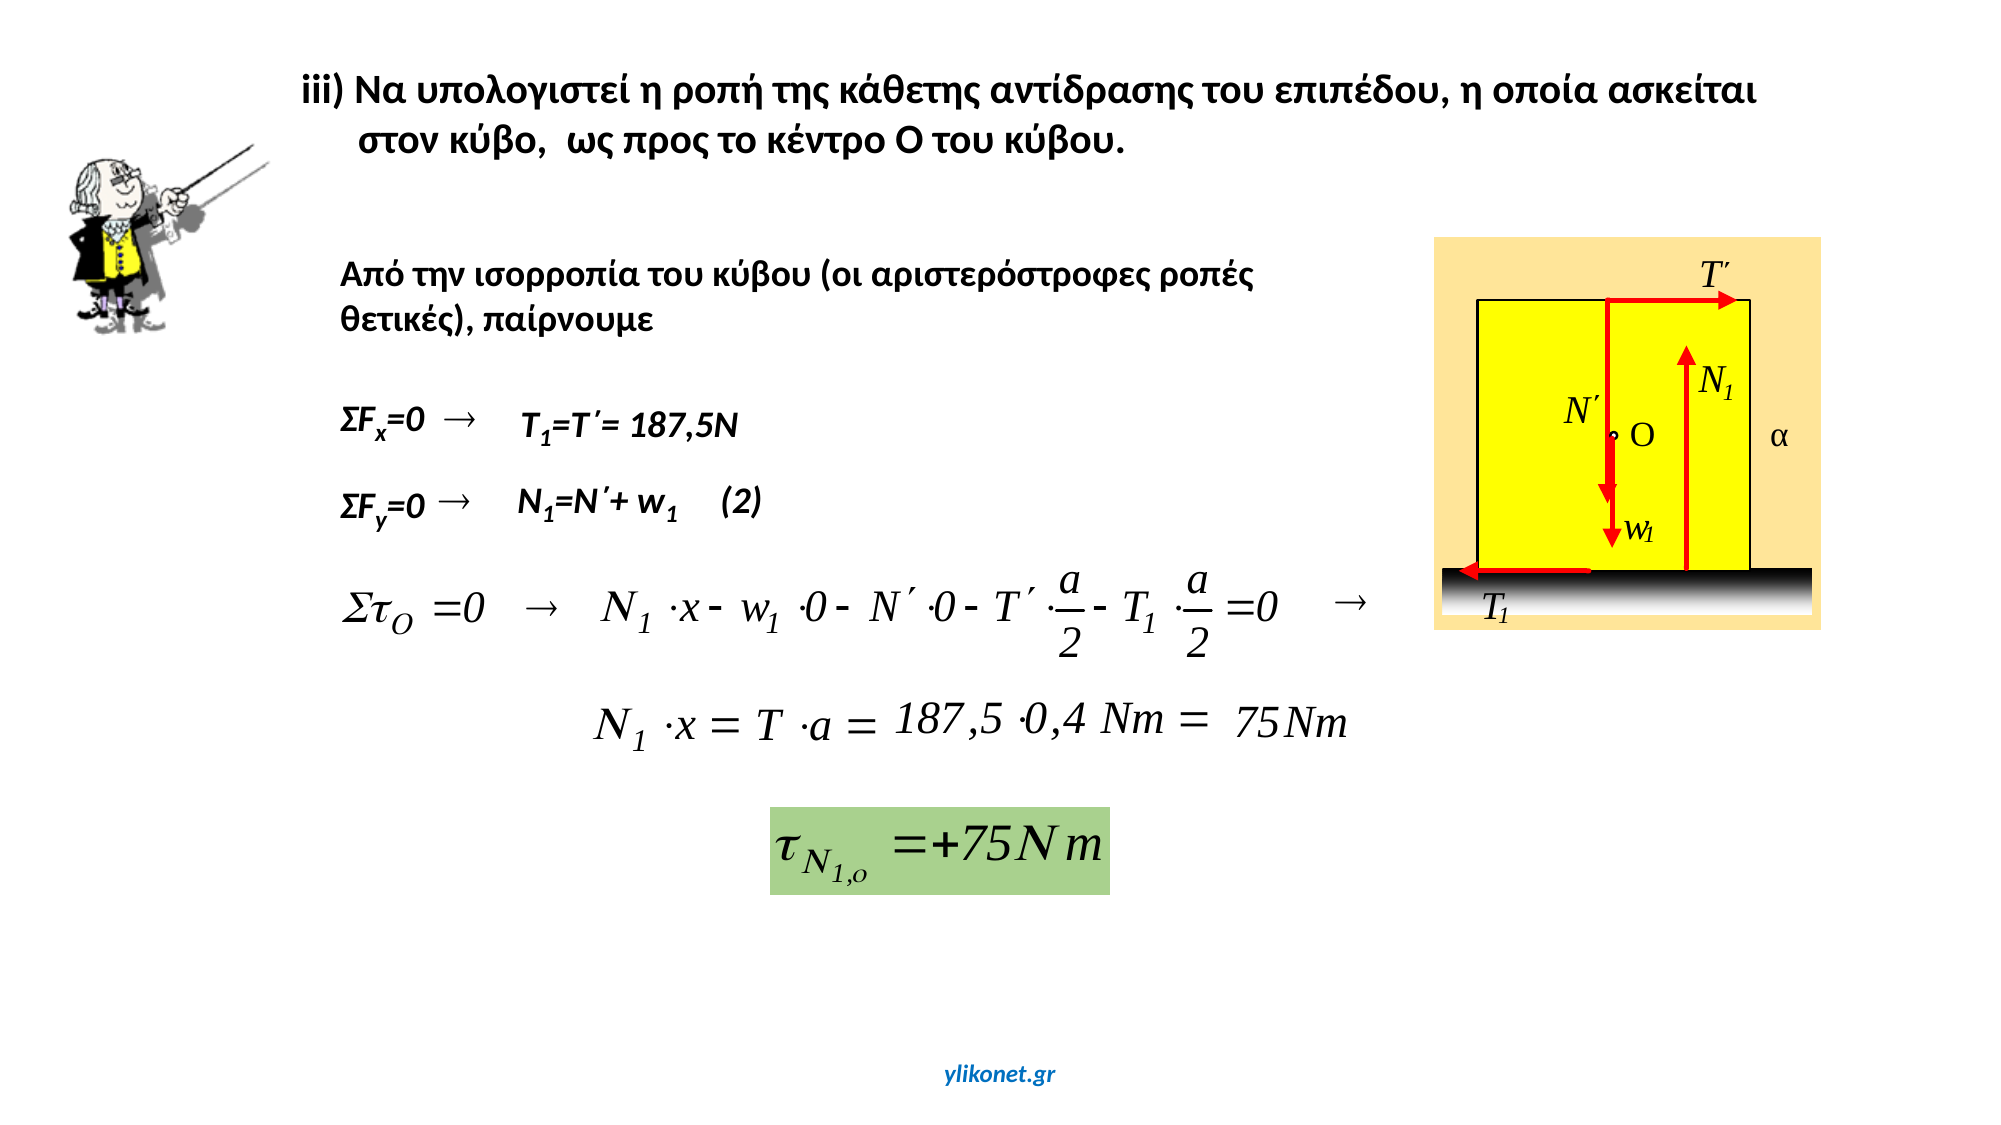

iii) Να υπολογιστεί η ροπή της κάθετης αντίδρασης του επιπέδου, η οποία ασκείται
 στον κύβο, ως προς το κέντρο Ο του κύβου.
Από την ισορροπία του κύβου (οι αριστερόστροφες ροπές θετικές), παίρνουμε
ΣFx=0
Τ1=Τ΄= 187,5Ν
Ν1=Ν΄+ w1 (2)
ΣFy=0
ylikonet.gr